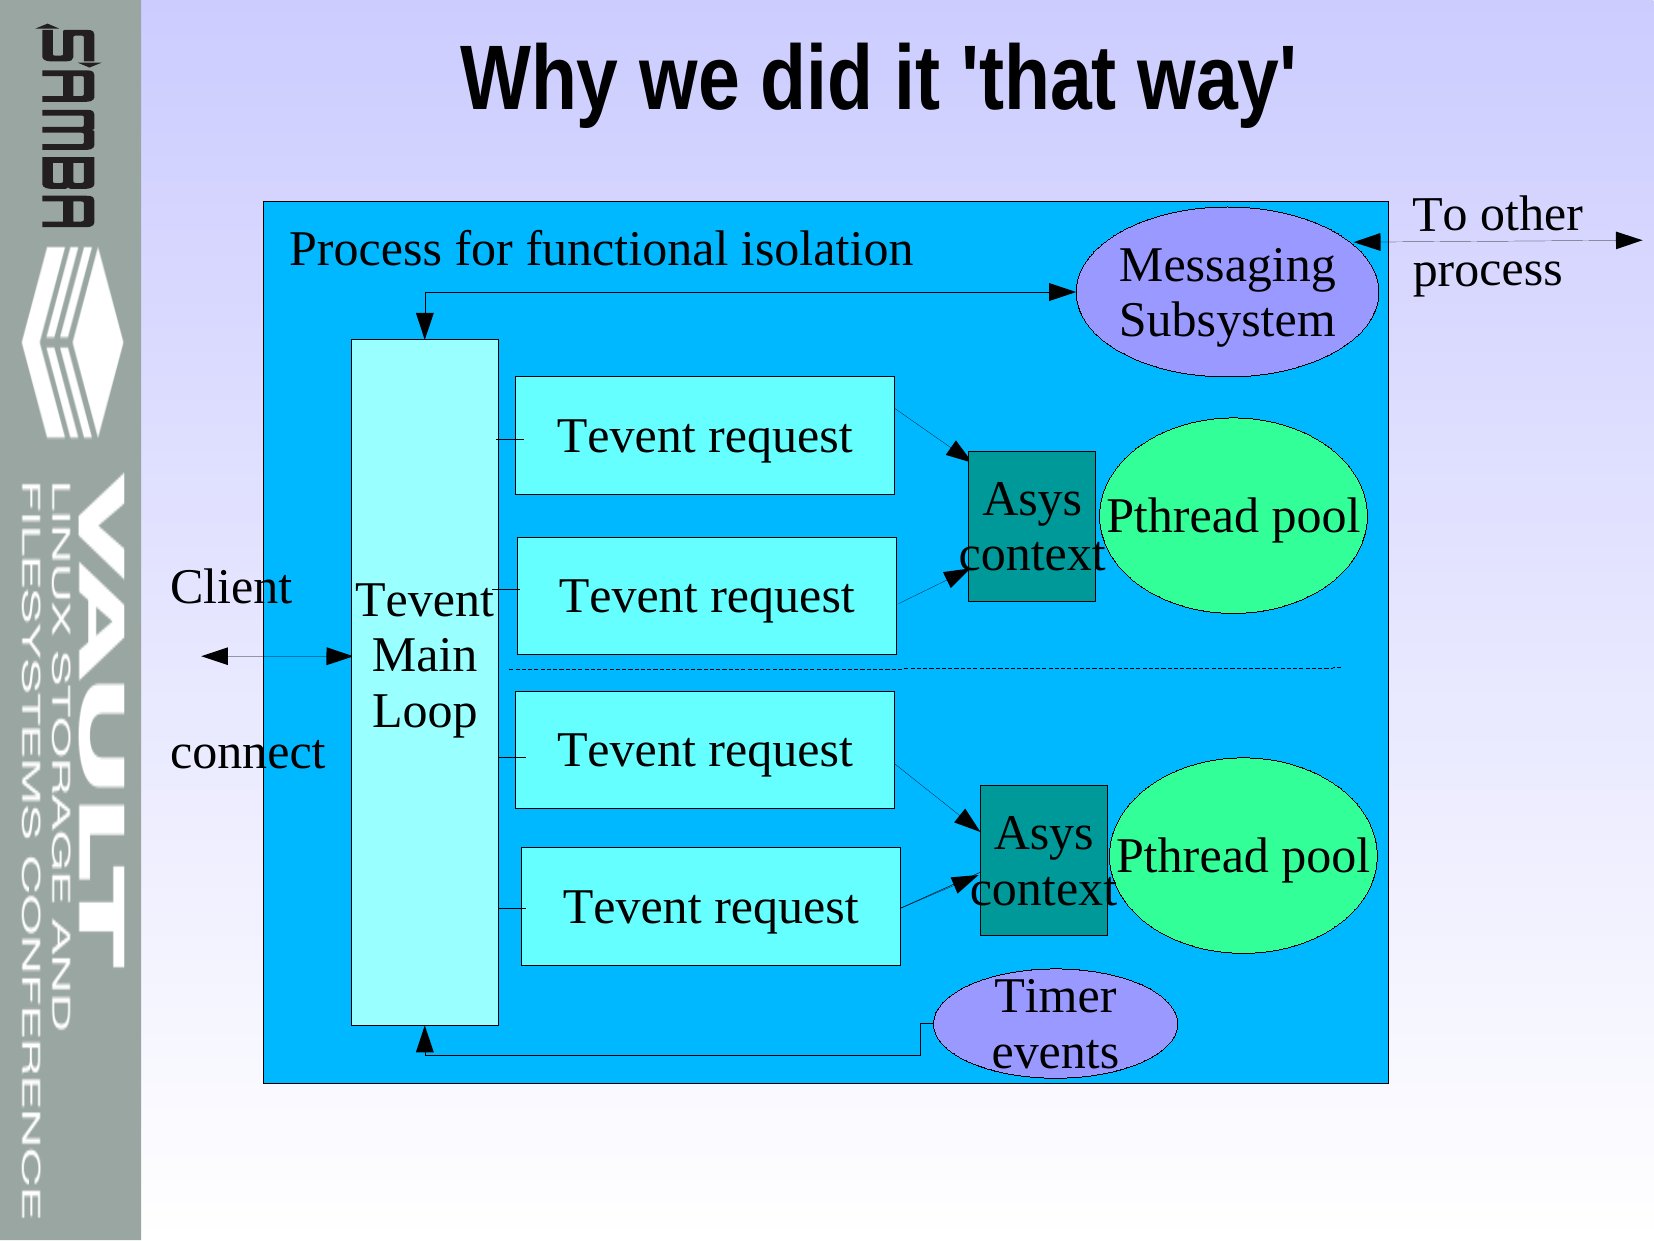

# Why we did it 'that way'
Messaging
Subsystem
Process for functional isolation
To other
process
Tevent
Main
Loop
Tevent request
Pthread pool
Asys
context
Tevent request
Client
connect
Tevent request
Pthread pool
Asys
context
Tevent request
Timer
events